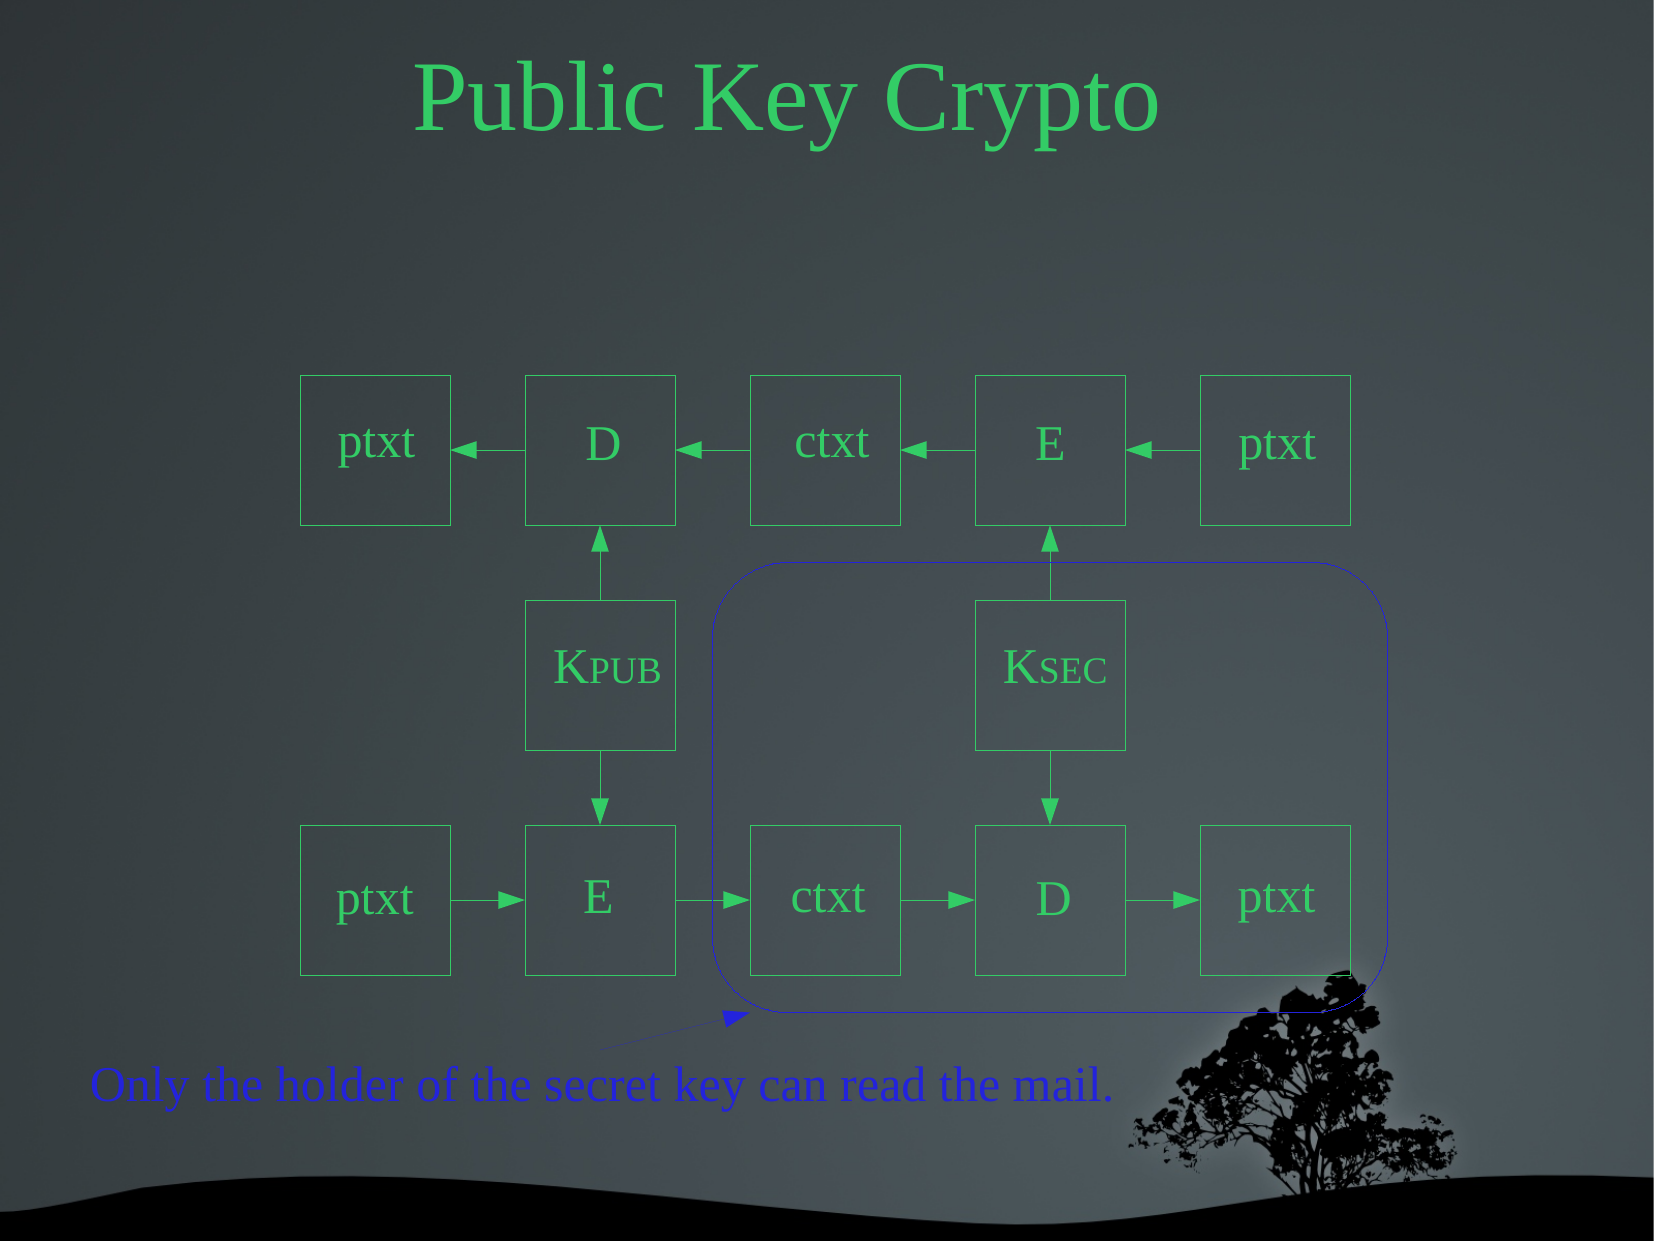

Public Key Crypto
ptxt
ctxt
ptxt
E
D
KPUB
KSEC
ptxt
ctxt
E
ptxt
D
Only the holder of the secret key can read the mail.